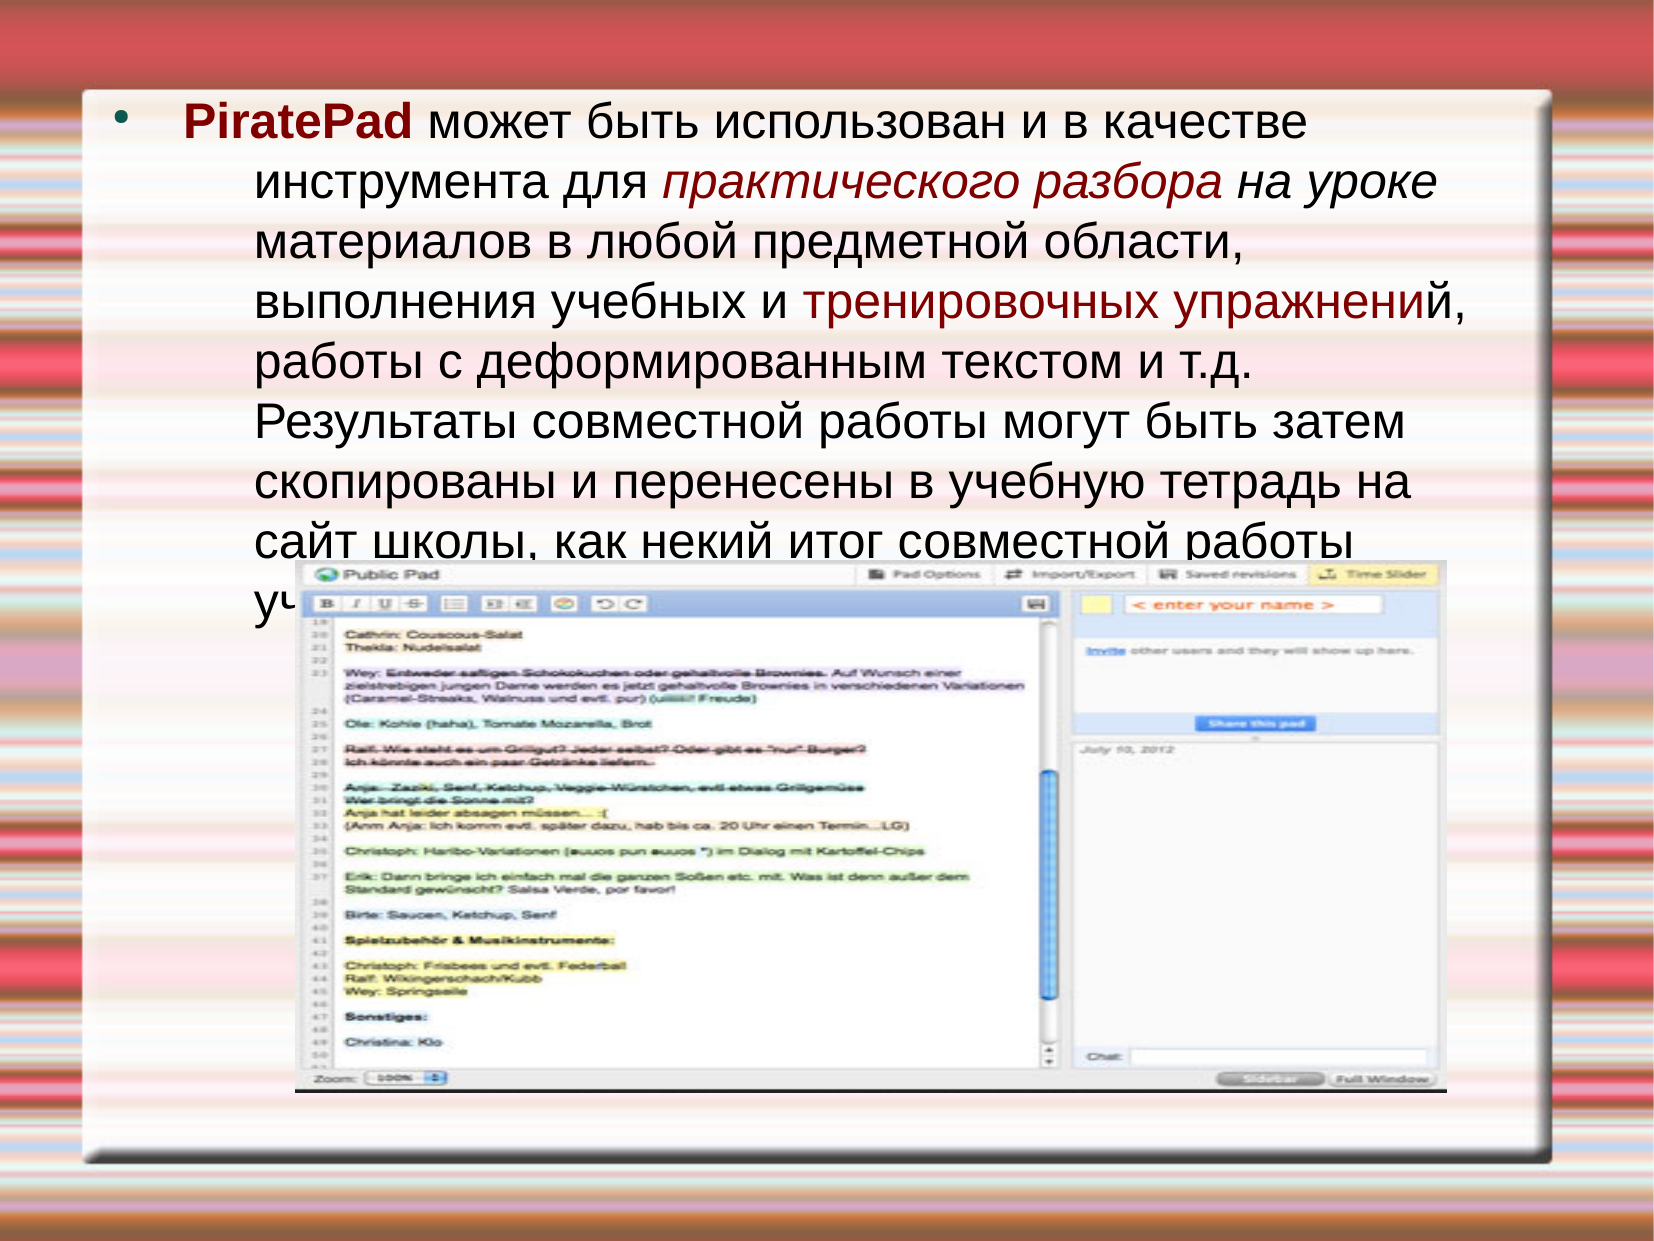

PiratePad может быть использован и в качестве инструмента для практического разбора на уроке материалов в любой предметной области, выполнения учебных и тренировочных упражнений, работы с деформированным текстом и т.д. Результаты совместной работы могут быть затем скопированы и перенесены в учебную тетрадь на сайт школы, как некий итог совместной работы учителя и ученика (учеников).
#